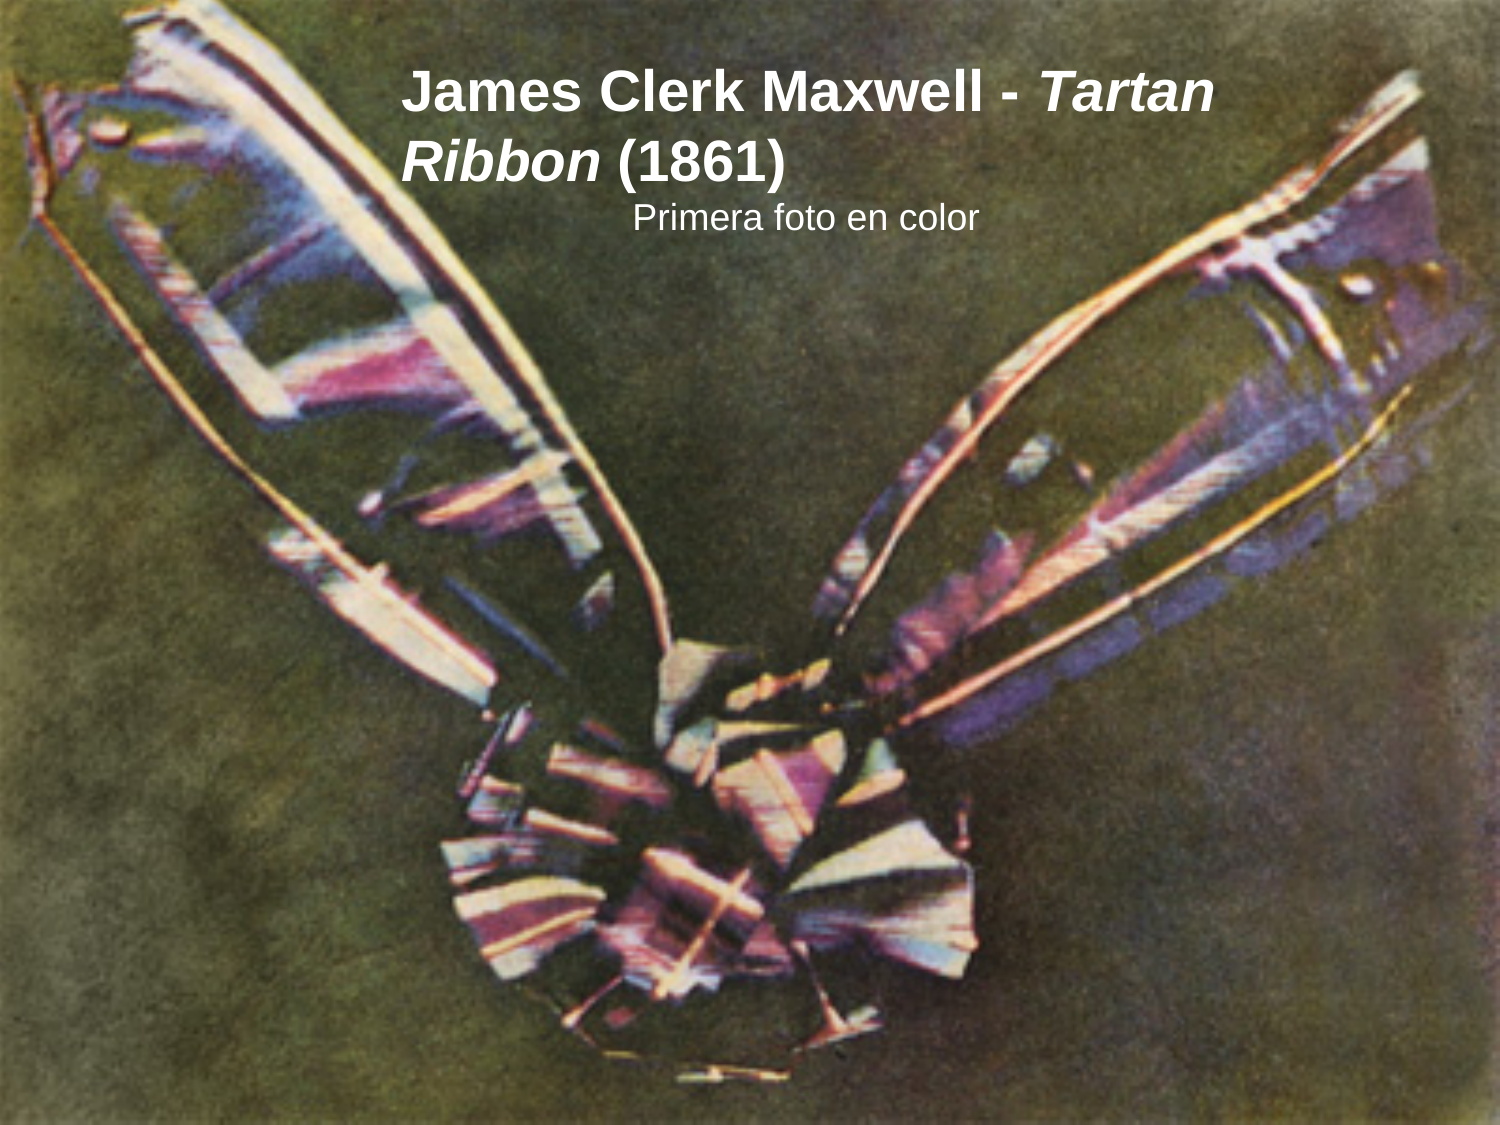

James Clerk Maxwell - Tartan Ribbon (1861)
 Primera foto en color